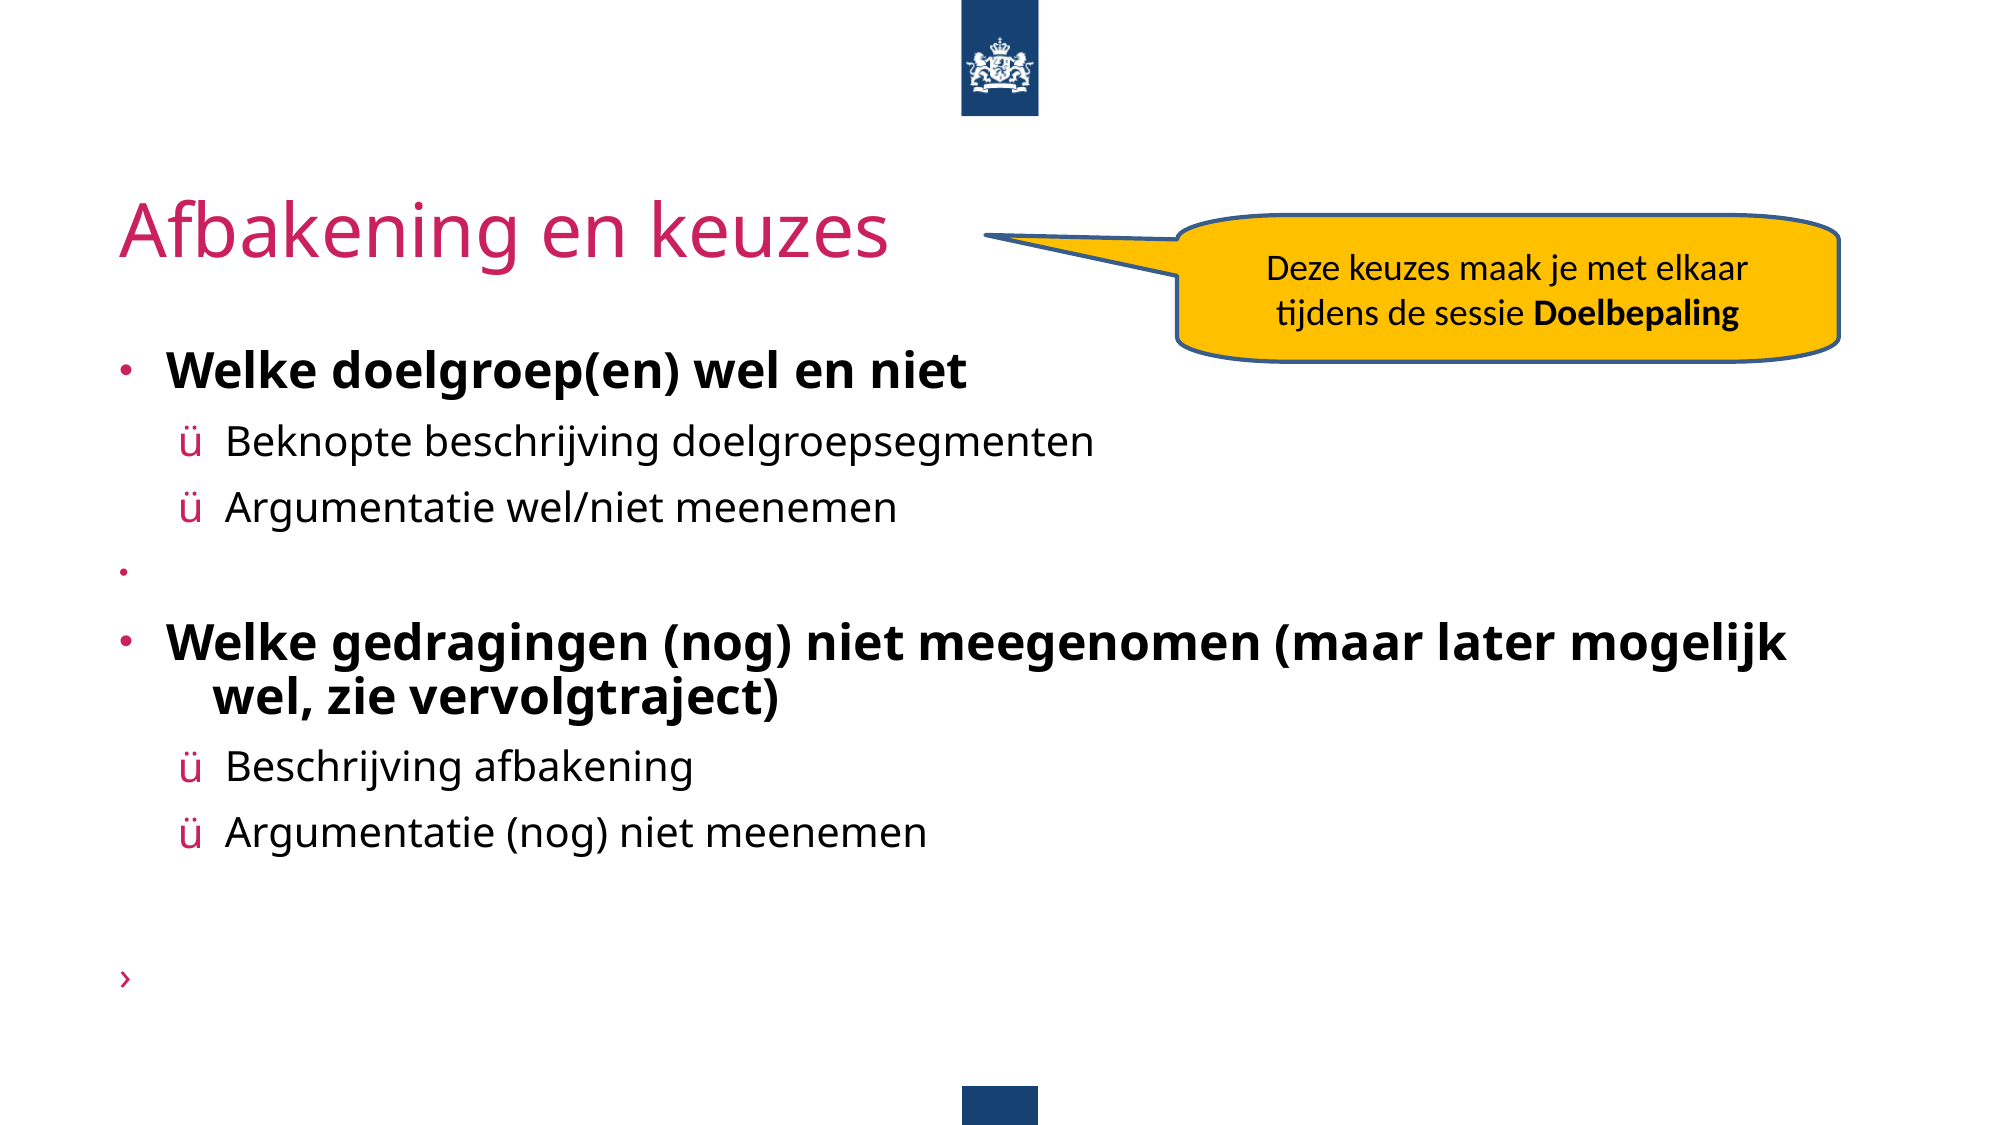

Afbakening en keuzes
Deze keuzes maak je met elkaar tijdens de sessie Doelbepaling
# Welke doelgroep(en) wel en niet
Beknopte beschrijving doelgroepsegmenten
Argumentatie wel/niet meenemen
Welke gedragingen (nog) niet meegenomen (maar later mogelijk wel, zie vervolgtraject)
Beschrijving afbakening
Argumentatie (nog) niet meenemen